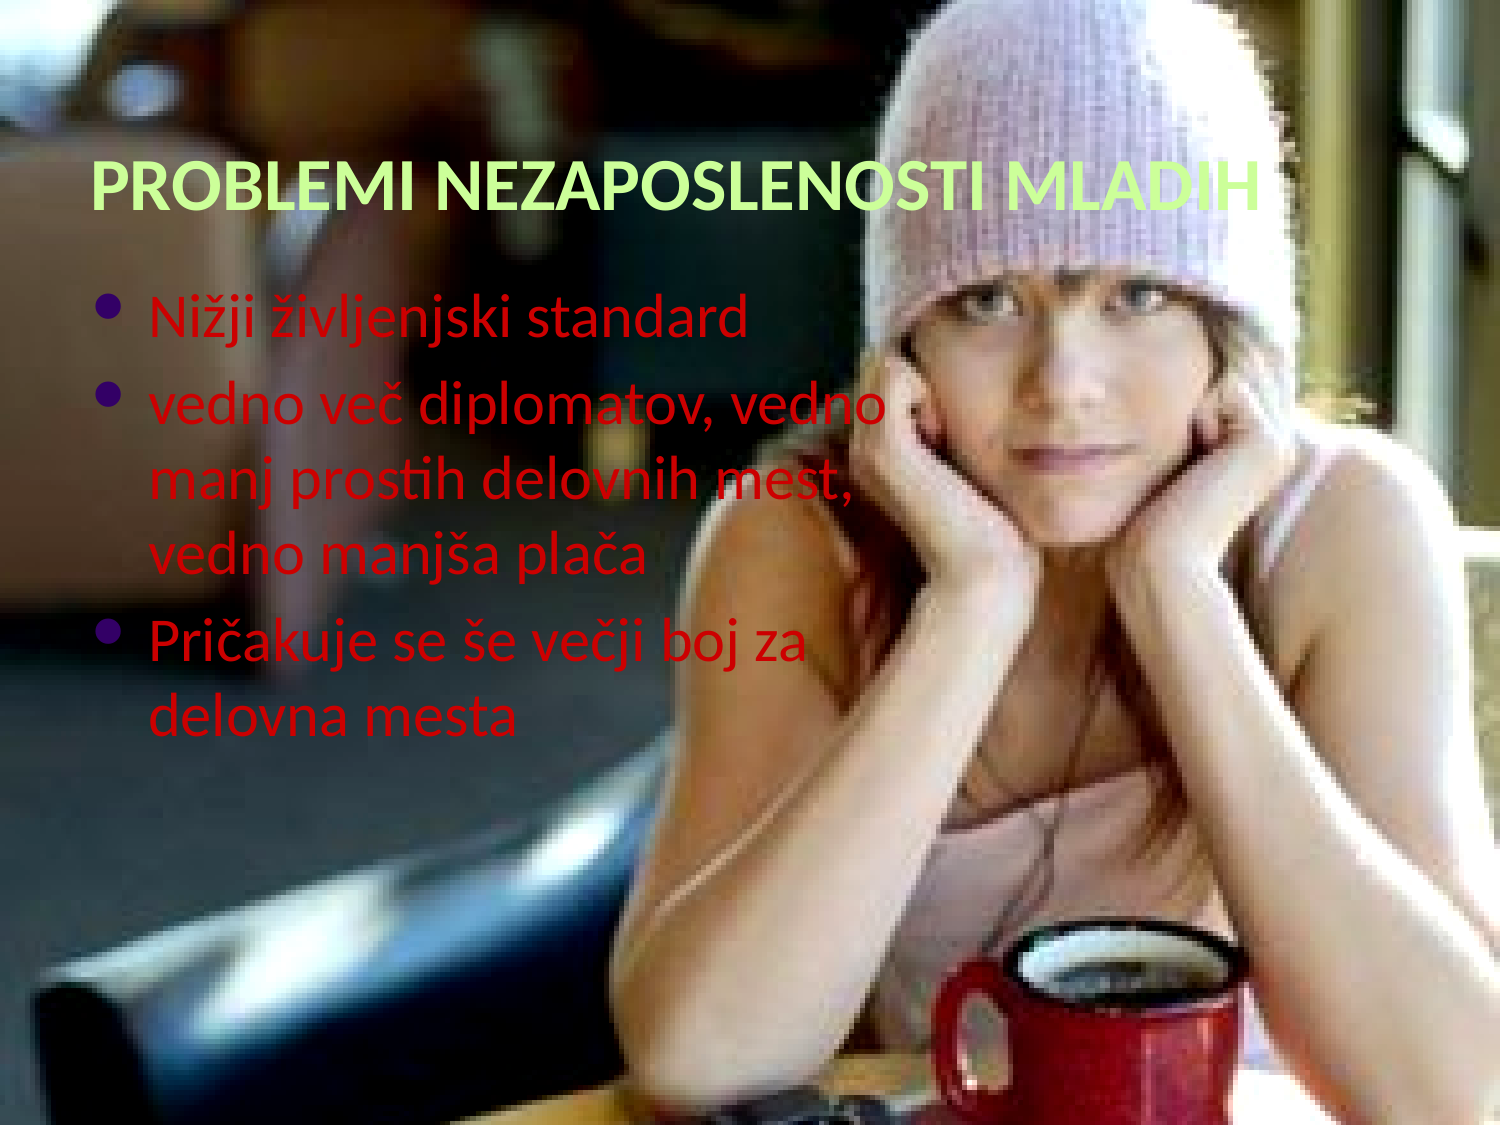

# PROBLEMI NEZAPOSLENOSTI MLADIH
Nižji življenjski standard
vedno več diplomatov, vedno manj prostih delovnih mest, vedno manjša plača
Pričakuje se še večji boj za delovna mesta